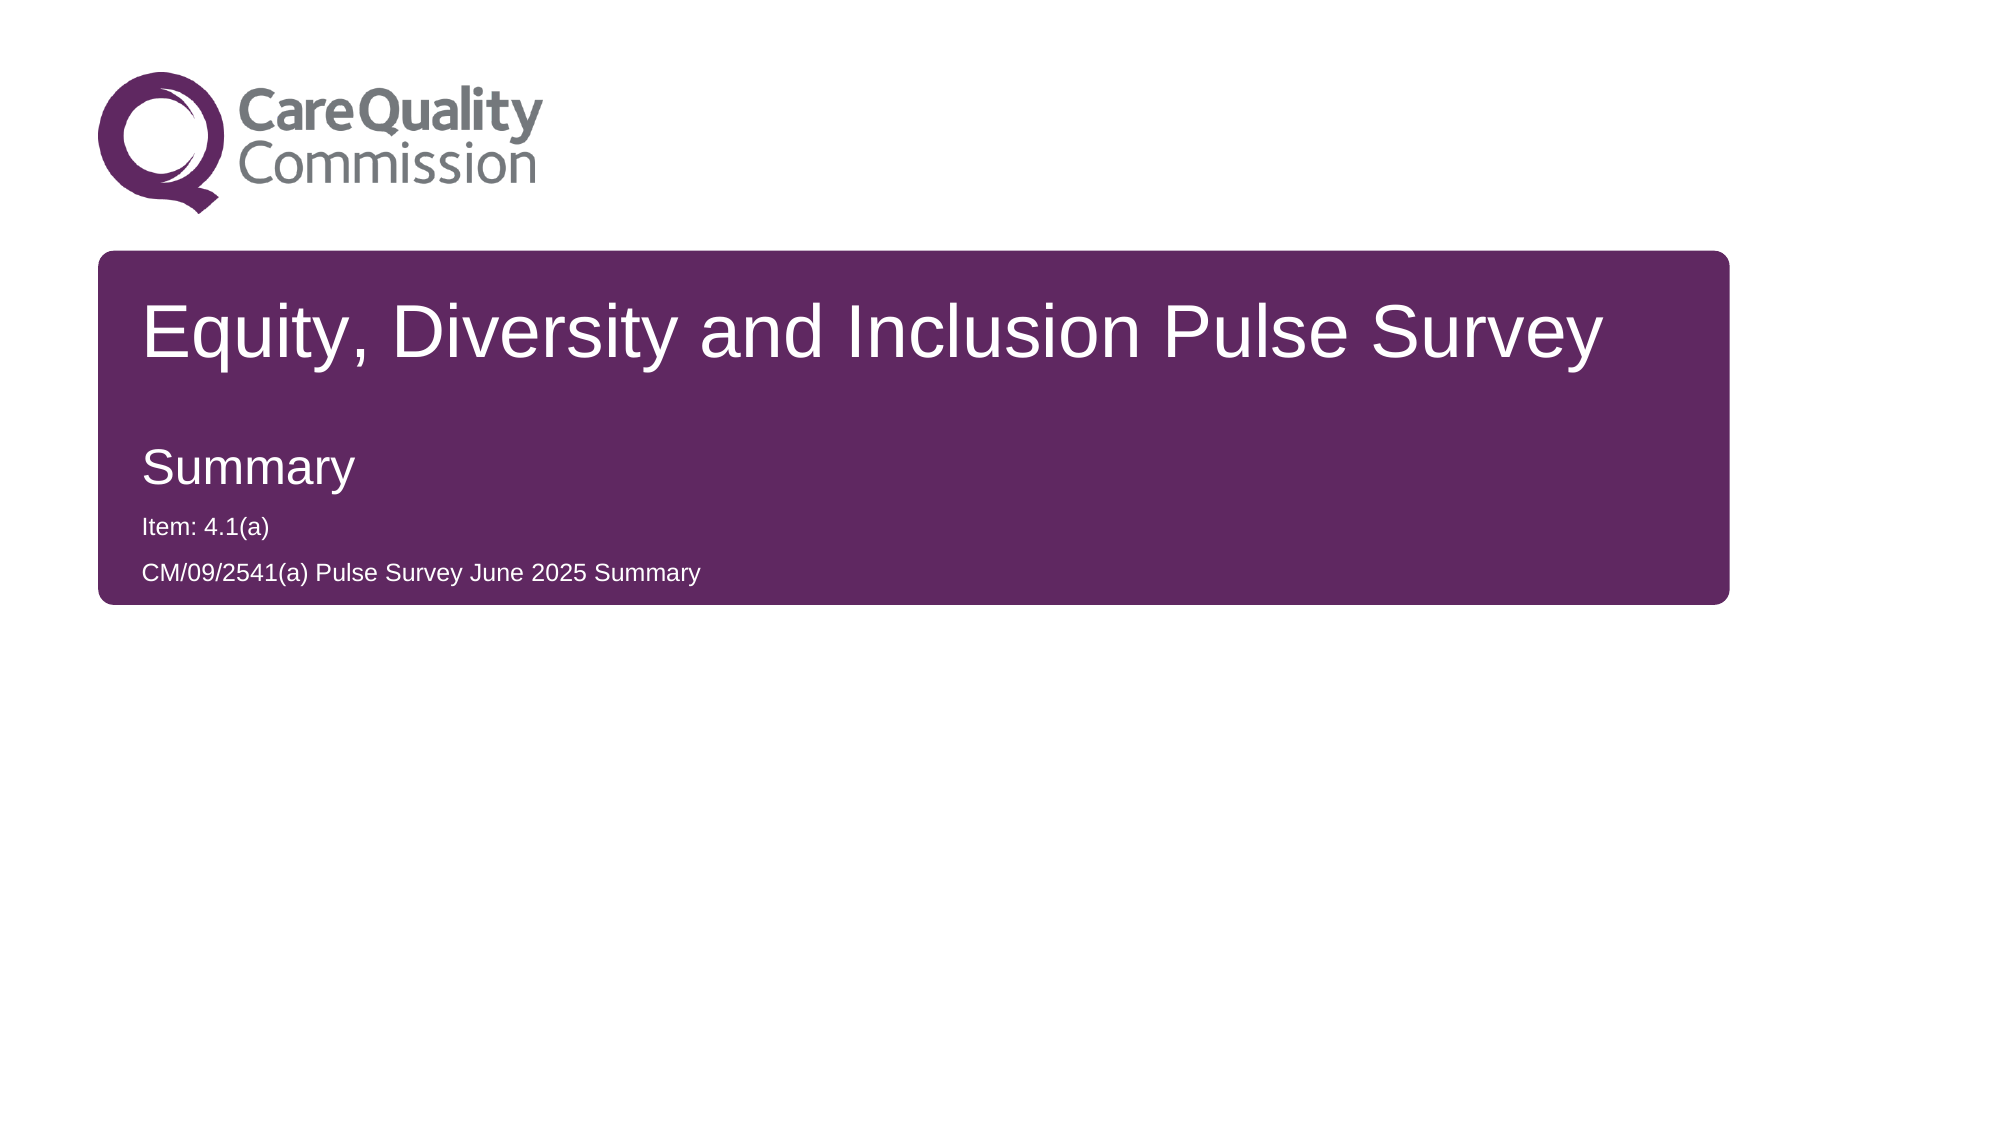

# Equity, Diversity and Inclusion Pulse Survey
Summary
Item: 4.1(a)
CM/09/2541(a) Pulse Survey June 2025 Summary